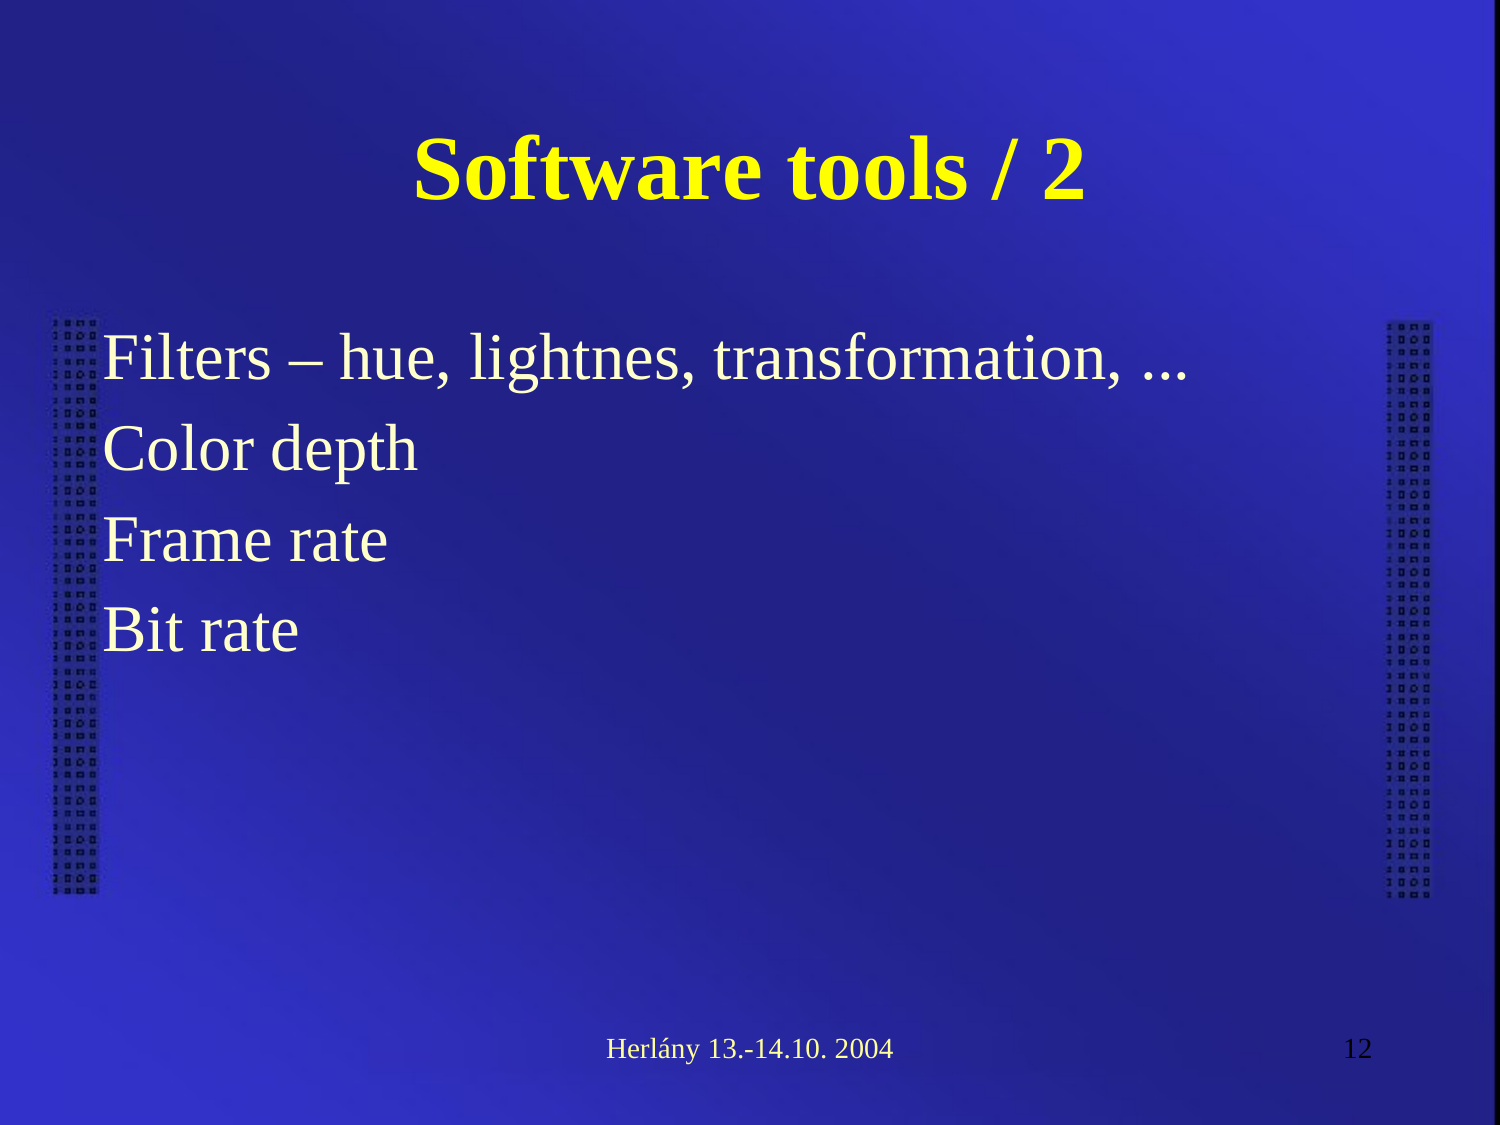

# Software tools / 2
Filters – hue, lightnes, transformation, ...
Color depth
Frame rate
Bit rate
Herlány 13.-14.10. 2004